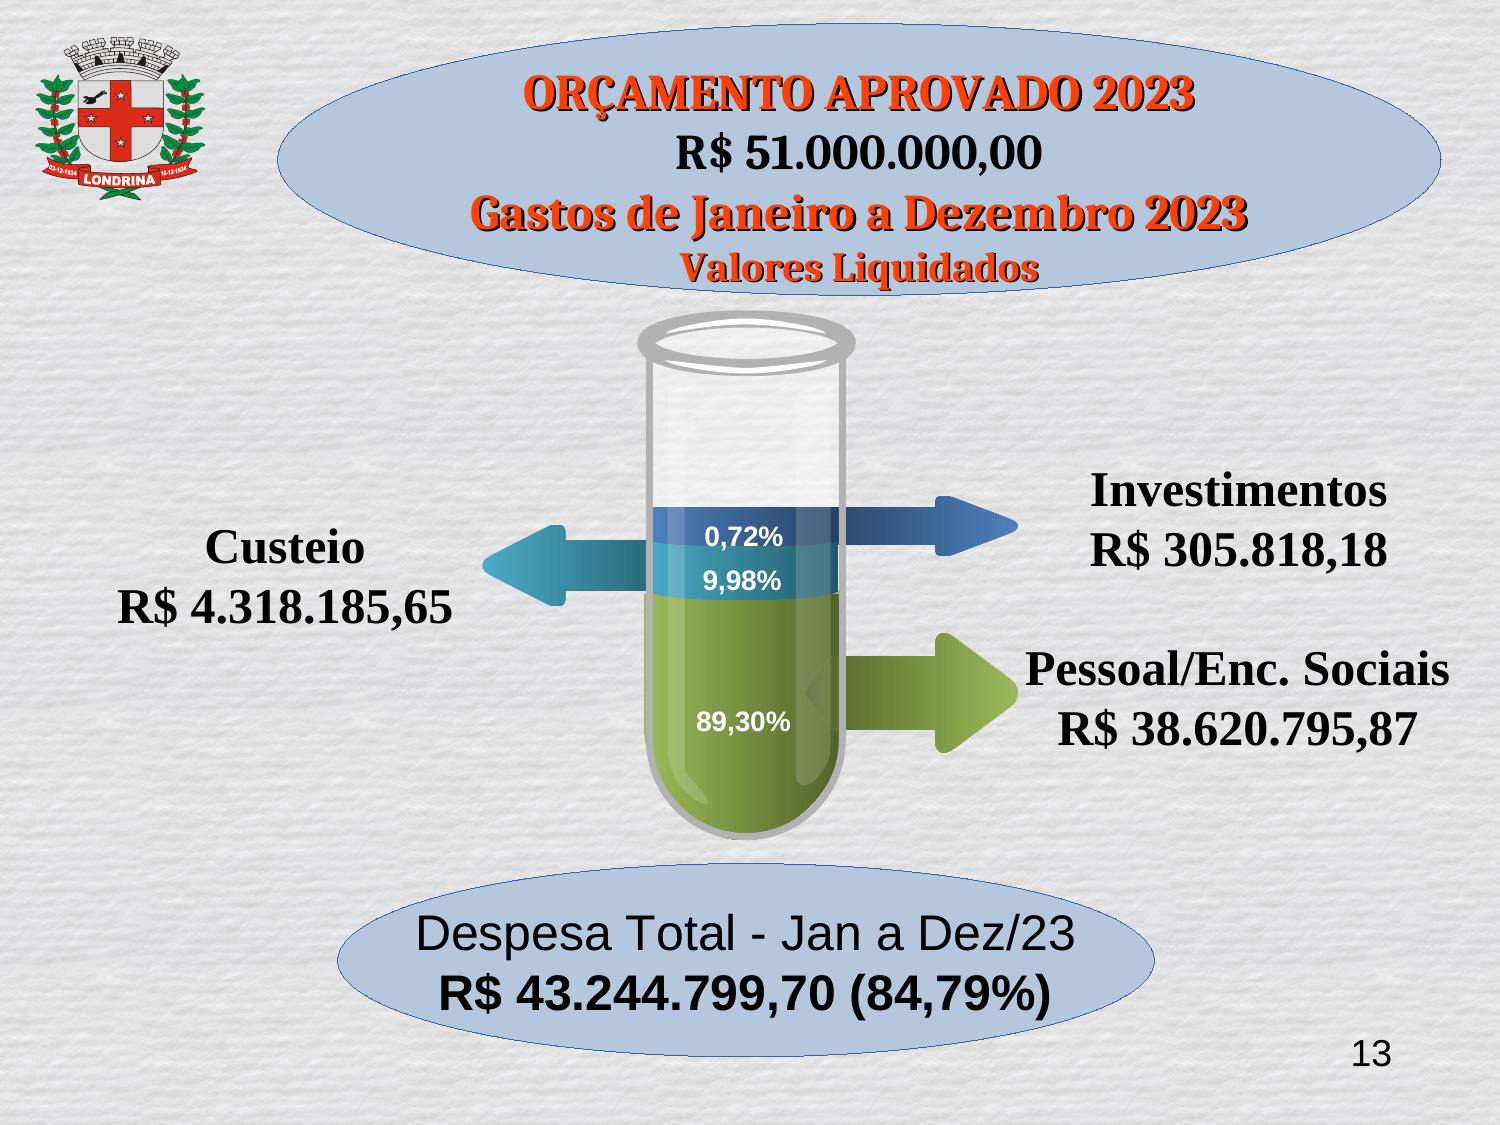

ORÇAMENTO APROVADO 2023
R$ 51.000.000,00
Gastos de Janeiro a Dezembro 2023
Valores Liquidados
Investimentos
R$ 305.818,18
Custeio
R$ 4.318.185,65
0,72%
9,98%
88,15%
89,30%
Pessoal/Enc. Sociais
R$ 38.620.795,87
Despesa Total - Jan a Dez/23
R$ 43.244.799,70 (84,79%)